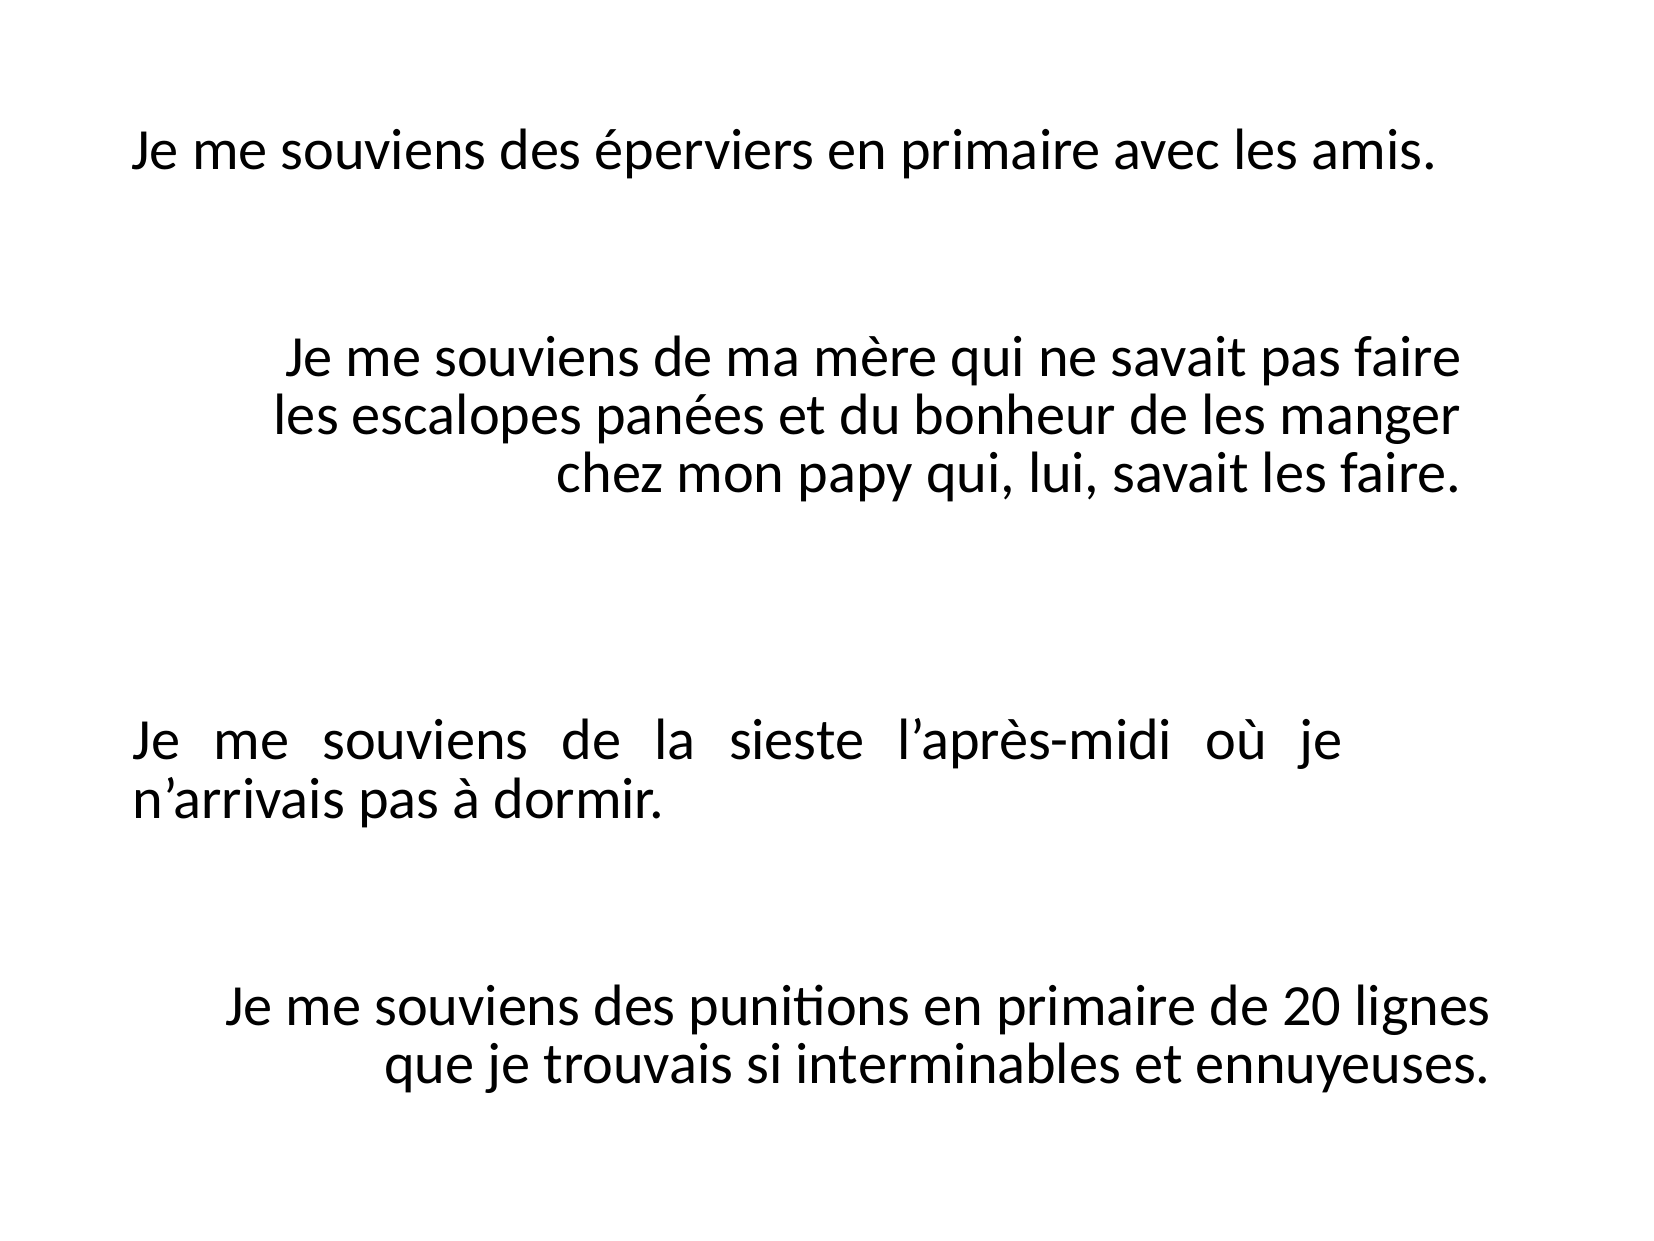

Je me souviens des éperviers en primaire avec les amis.
Je me souviens de ma mère qui ne savait pas faire les escalopes panées et du bonheur de les manger chez mon papy qui, lui, savait les faire.
Je me souviens de la sieste l’après-midi où je n’arrivais pas à dormir.
Je me souviens des punitions en primaire de 20 lignes que je trouvais si interminables et ennuyeuses.